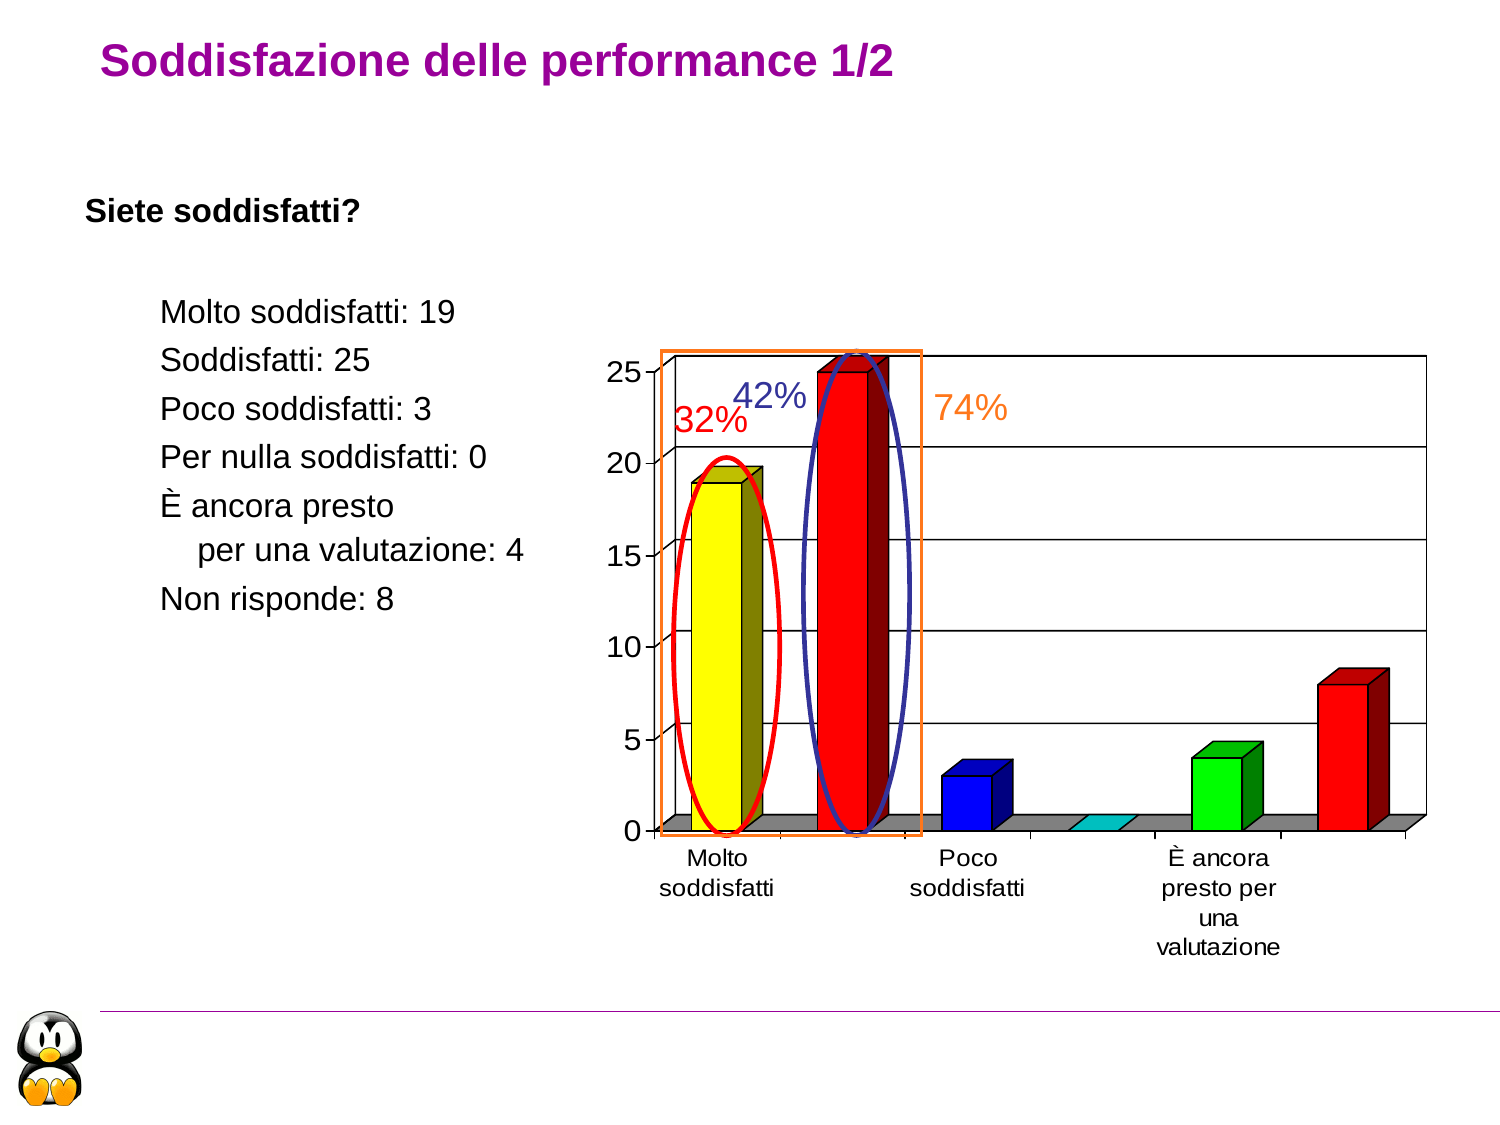

# Soddisfazione delle performance 1/2
Siete soddisfatti?
Molto soddisfatti: 19
Soddisfatti: 25
Poco soddisfatti: 3
Per nulla soddisfatti: 0
È ancora presto
per una valutazione: 4
Non risponde: 8
74%
42%
32%